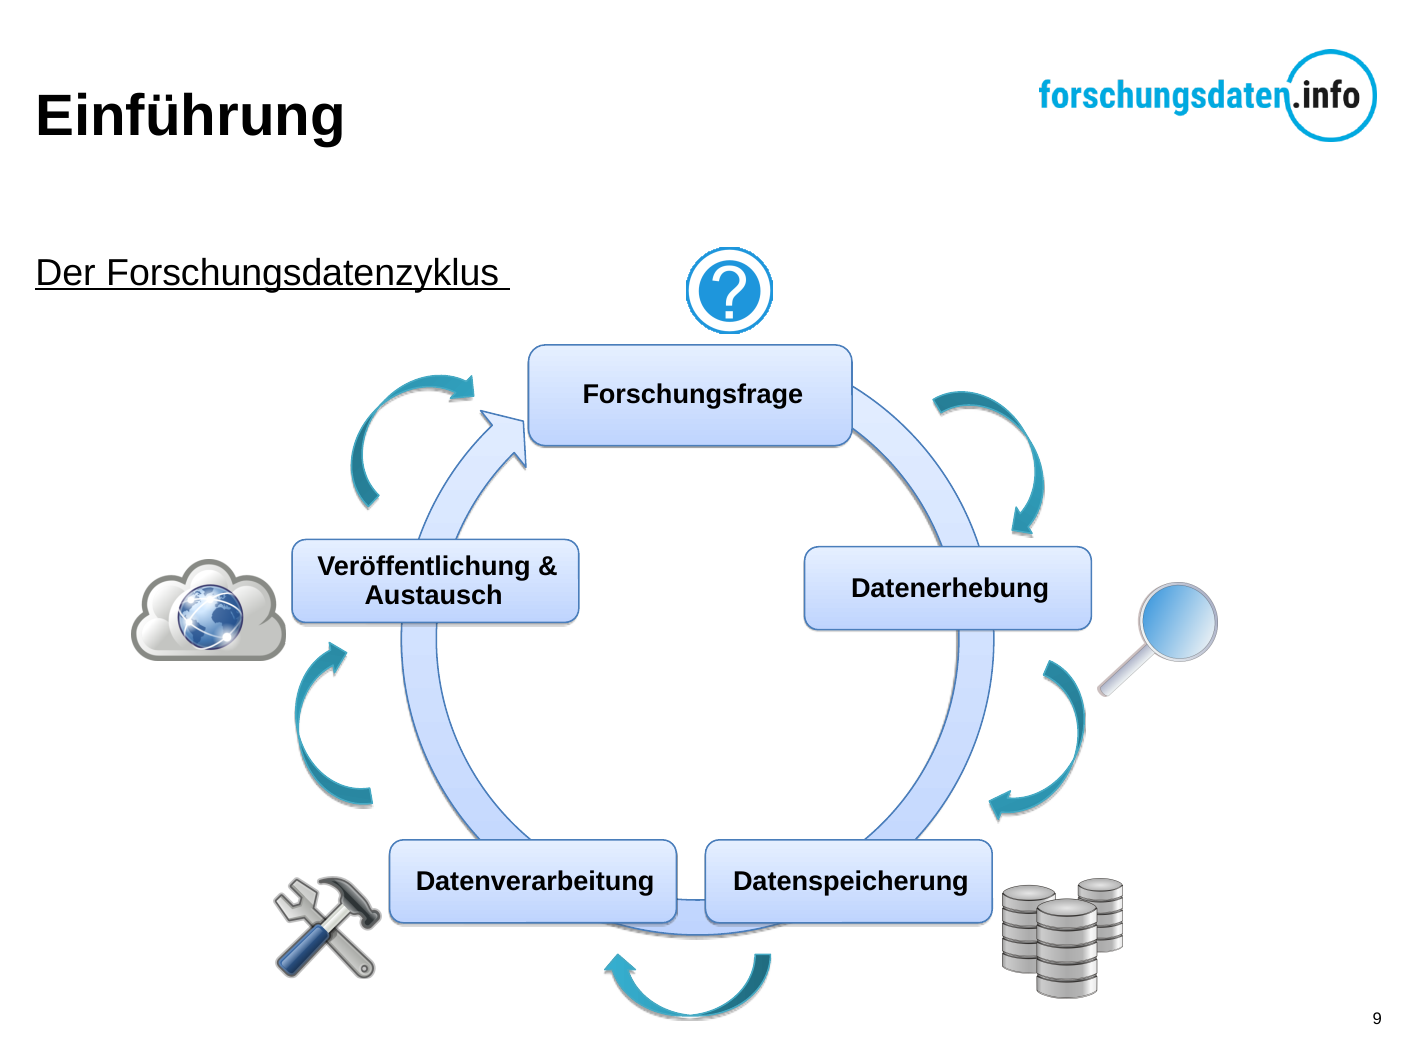

Einführung
# Der Forschungsdatenzyklus
Forschungsfrage
Veröffentlichung & Austausch
Datenerhebung
Datenverarbeitung
Datenspeicherung